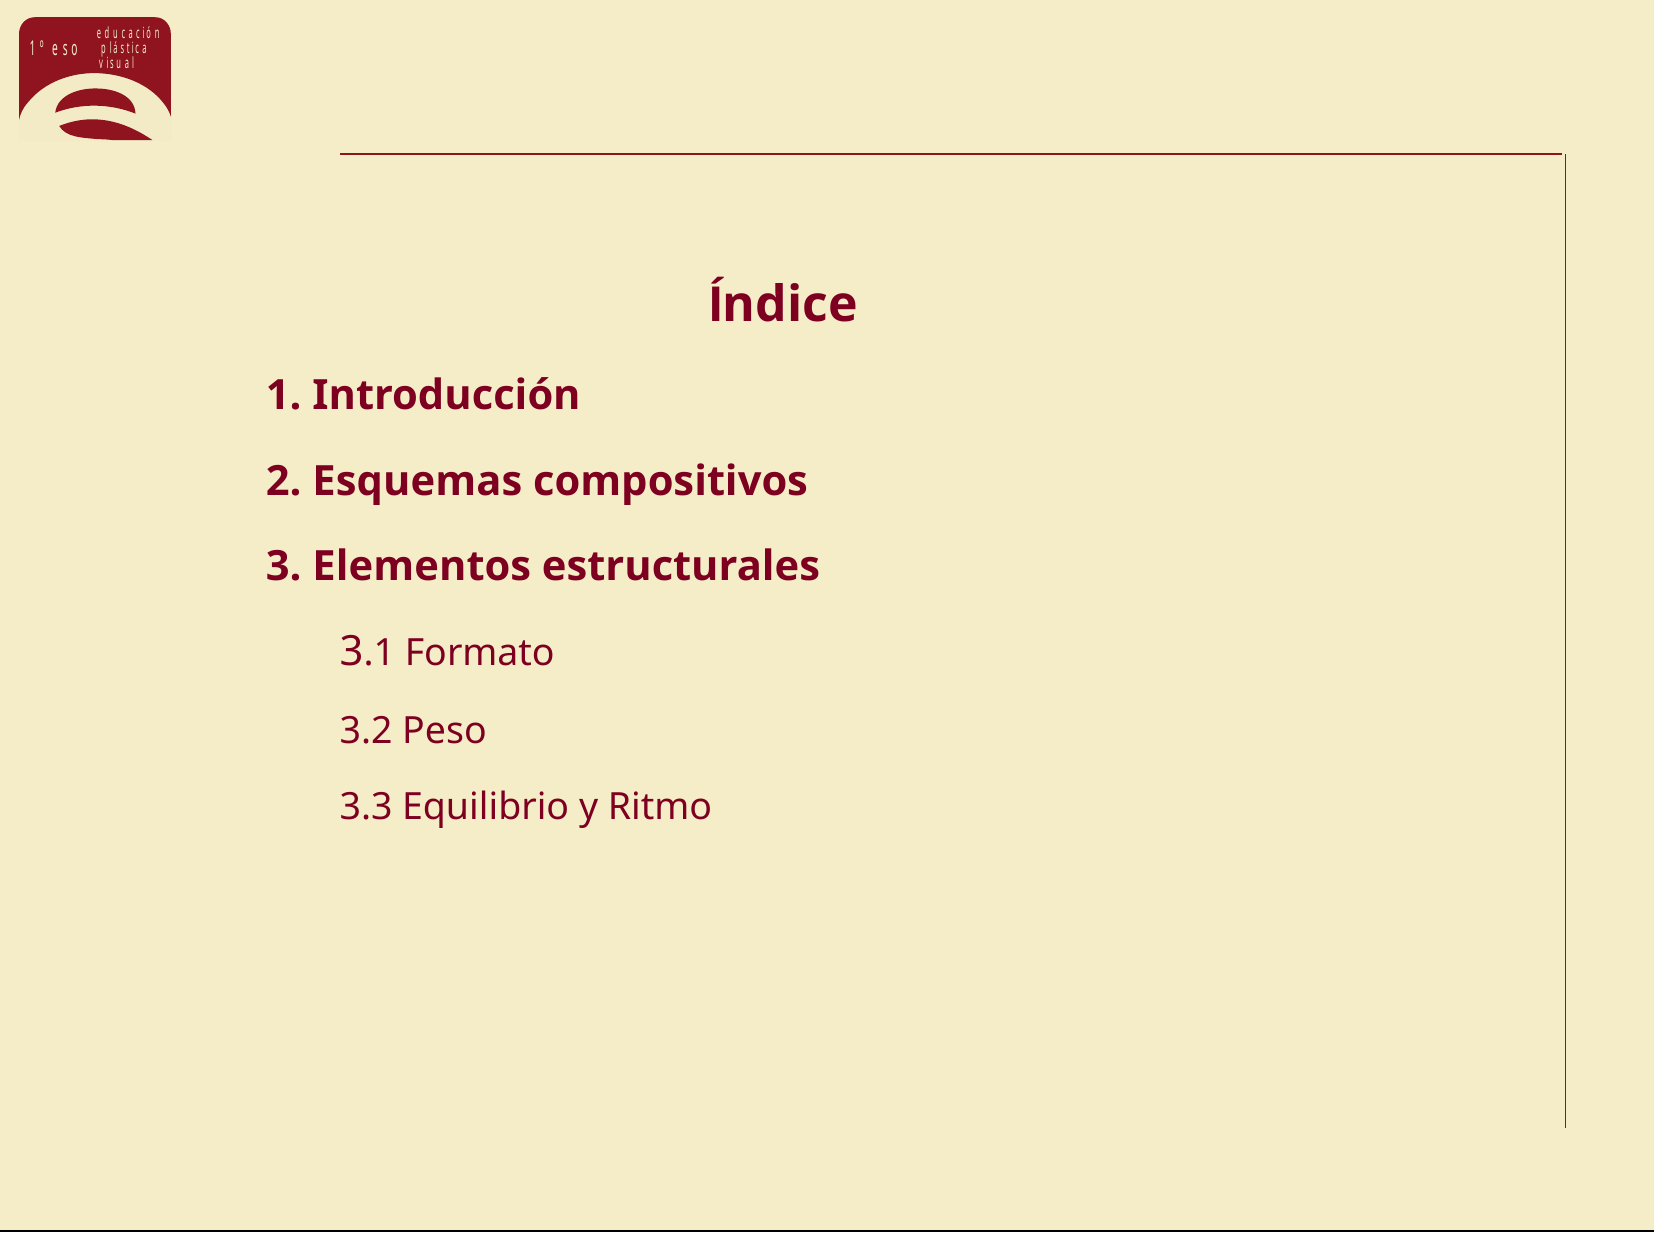

Índice
1. Introducción
2. Esquemas compositivos
3. Elementos estructurales
	3.1 Formato
	3.2 Peso
	3.3 Equilibrio y Ritmo
#